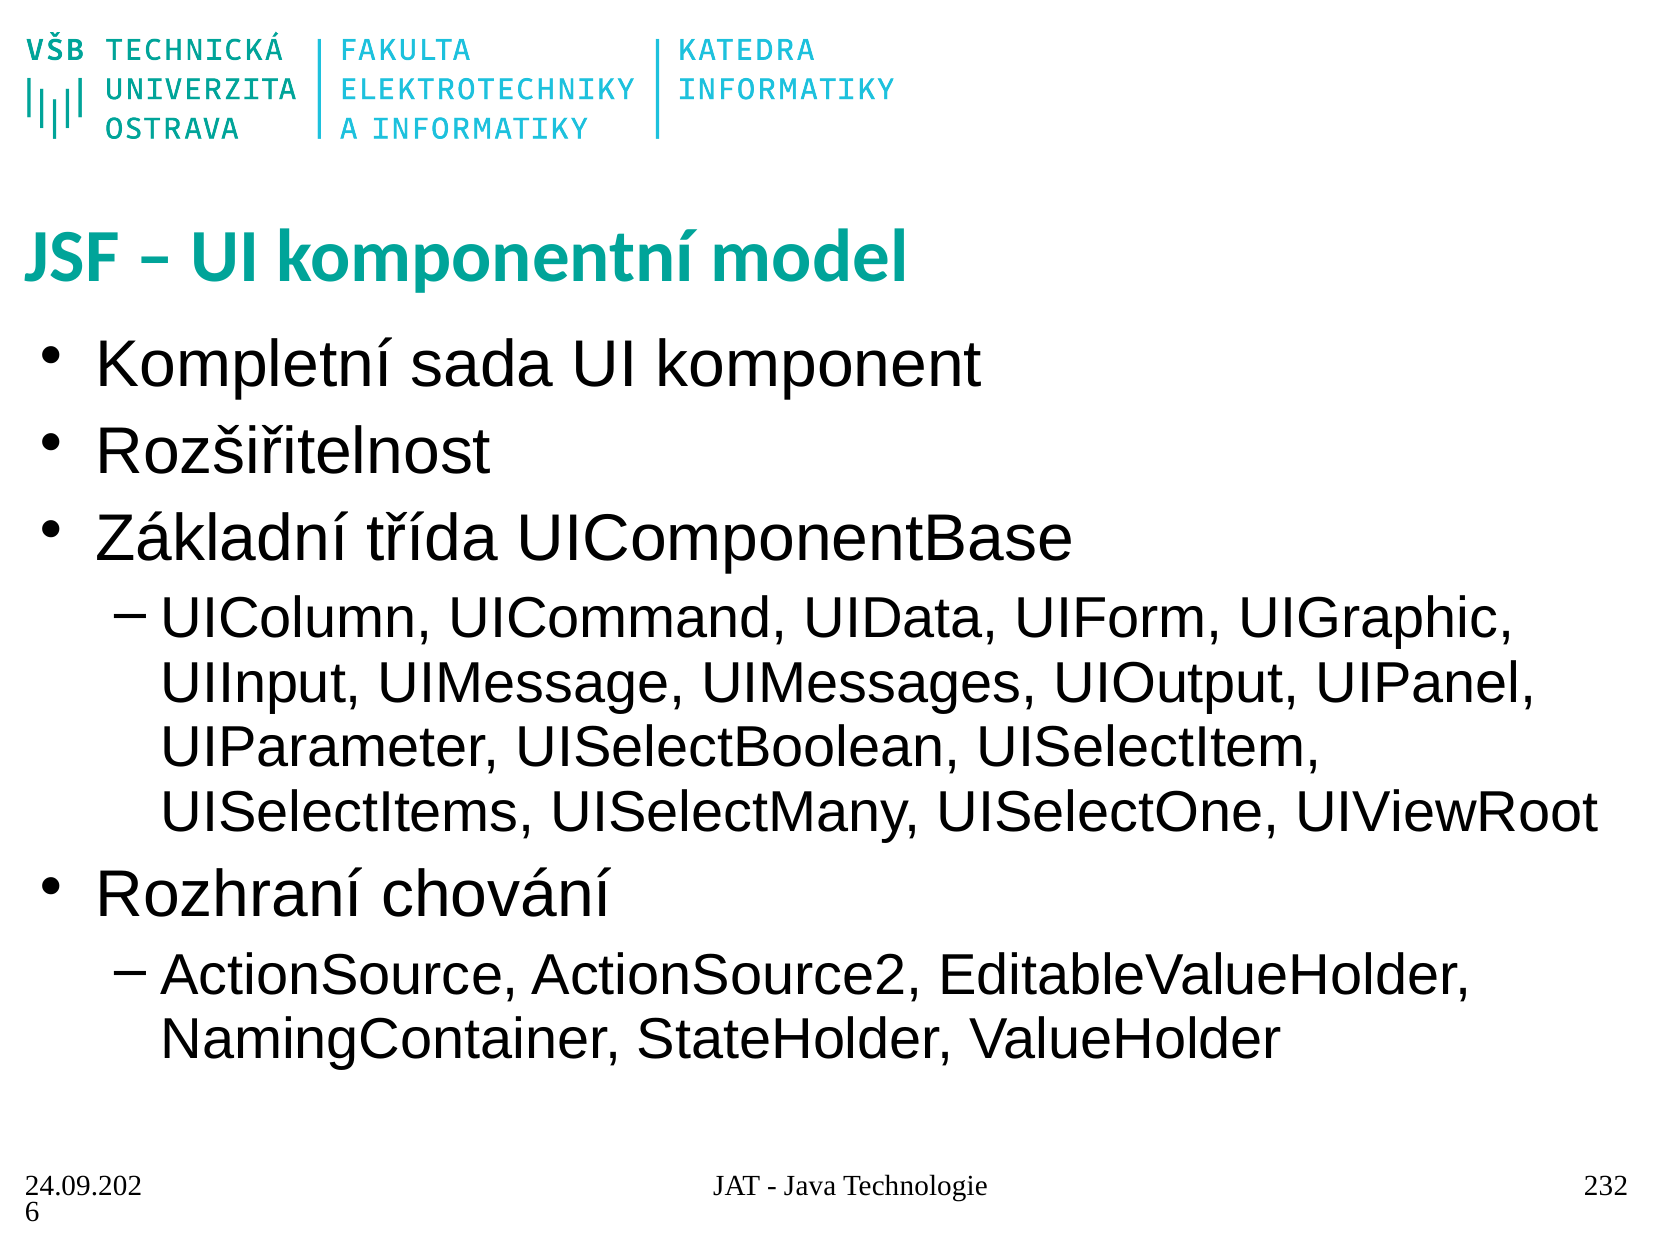

JSF – UI komponentní model
# Kompletní sada UI komponent
Rozšiřitelnost
Základní třída UIComponentBase
UIColumn, UICommand, UIData, UIForm, UIGraphic, UIInput, UIMessage, UIMessages, UIOutput, UIPanel, UIParameter, UISelectBoolean, UISelectItem, UISelectItems, UISelectMany, UISelectOne, UIViewRoot
Rozhraní chování
ActionSource, ActionSource2, EditableValueHolder, NamingContainer, StateHolder, ValueHolder
JAT - Java Technologie
232